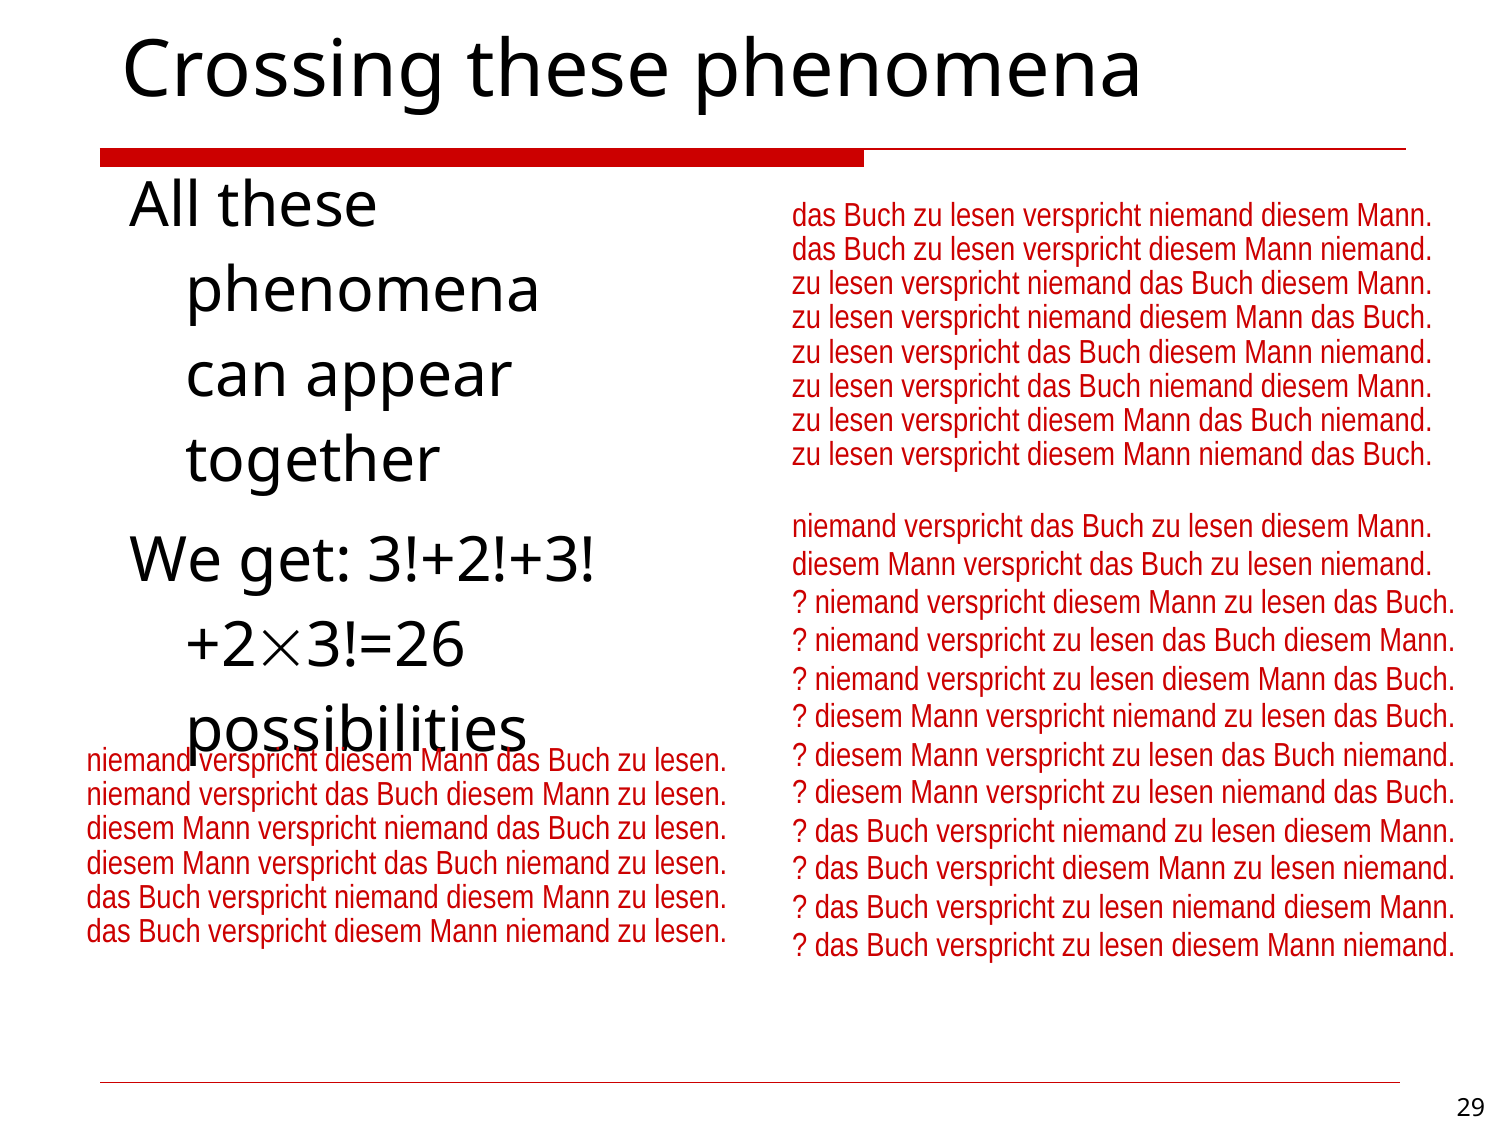

# Crossing these phenomena
All these phenomena can appear together
We get: 3!+2!+3!+23!=26 possibilities
das Buch zu lesen verspricht niemand diesem Mann.
das Buch zu lesen verspricht diesem Mann niemand.
zu lesen verspricht niemand das Buch diesem Mann.
zu lesen verspricht niemand diesem Mann das Buch.
zu lesen verspricht das Buch diesem Mann niemand.
zu lesen verspricht das Buch niemand diesem Mann.
zu lesen verspricht diesem Mann das Buch niemand.
zu lesen verspricht diesem Mann niemand das Buch.
niemand verspricht das Buch zu lesen diesem Mann.
diesem Mann verspricht das Buch zu lesen niemand.
? niemand verspricht diesem Mann zu lesen das Buch.
? niemand verspricht zu lesen das Buch diesem Mann.
? niemand verspricht zu lesen diesem Mann das Buch.
? diesem Mann verspricht niemand zu lesen das Buch.
? diesem Mann verspricht zu lesen das Buch niemand.
? diesem Mann verspricht zu lesen niemand das Buch.
? das Buch verspricht niemand zu lesen diesem Mann.
? das Buch verspricht diesem Mann zu lesen niemand.
? das Buch verspricht zu lesen niemand diesem Mann.
? das Buch verspricht zu lesen diesem Mann niemand.
niemand verspricht diesem Mann das Buch zu lesen.
niemand verspricht das Buch diesem Mann zu lesen.
diesem Mann verspricht niemand das Buch zu lesen.
diesem Mann verspricht das Buch niemand zu lesen.
das Buch verspricht niemand diesem Mann zu lesen.
das Buch verspricht diesem Mann niemand zu lesen.
29